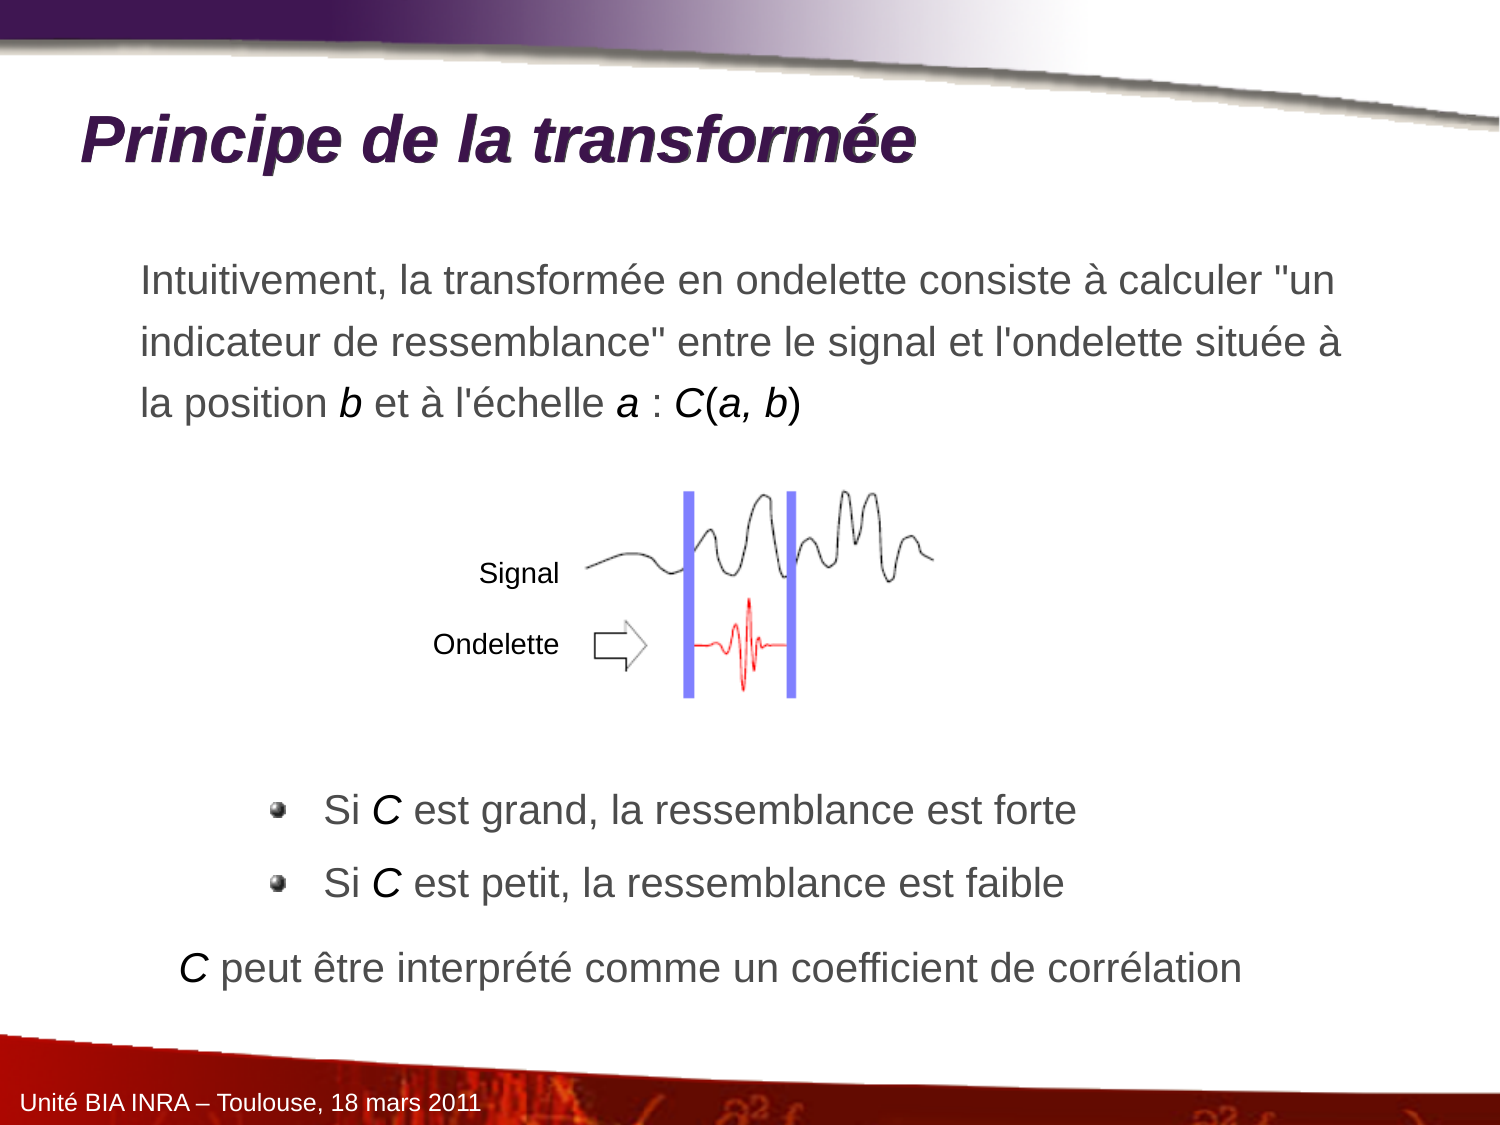

Principe de la transformée
# Intuitivement, la transformée en ondelette consiste à calculer "un indicateur de ressemblance" entre le signal et l'ondelette située à la position b et à l'échelle a : C(a, b)
Signal
Ondelette
Si C est grand, la ressemblance est forte
Si C est petit, la ressemblance est faible
C peut être interprété comme un coefficient de corrélation